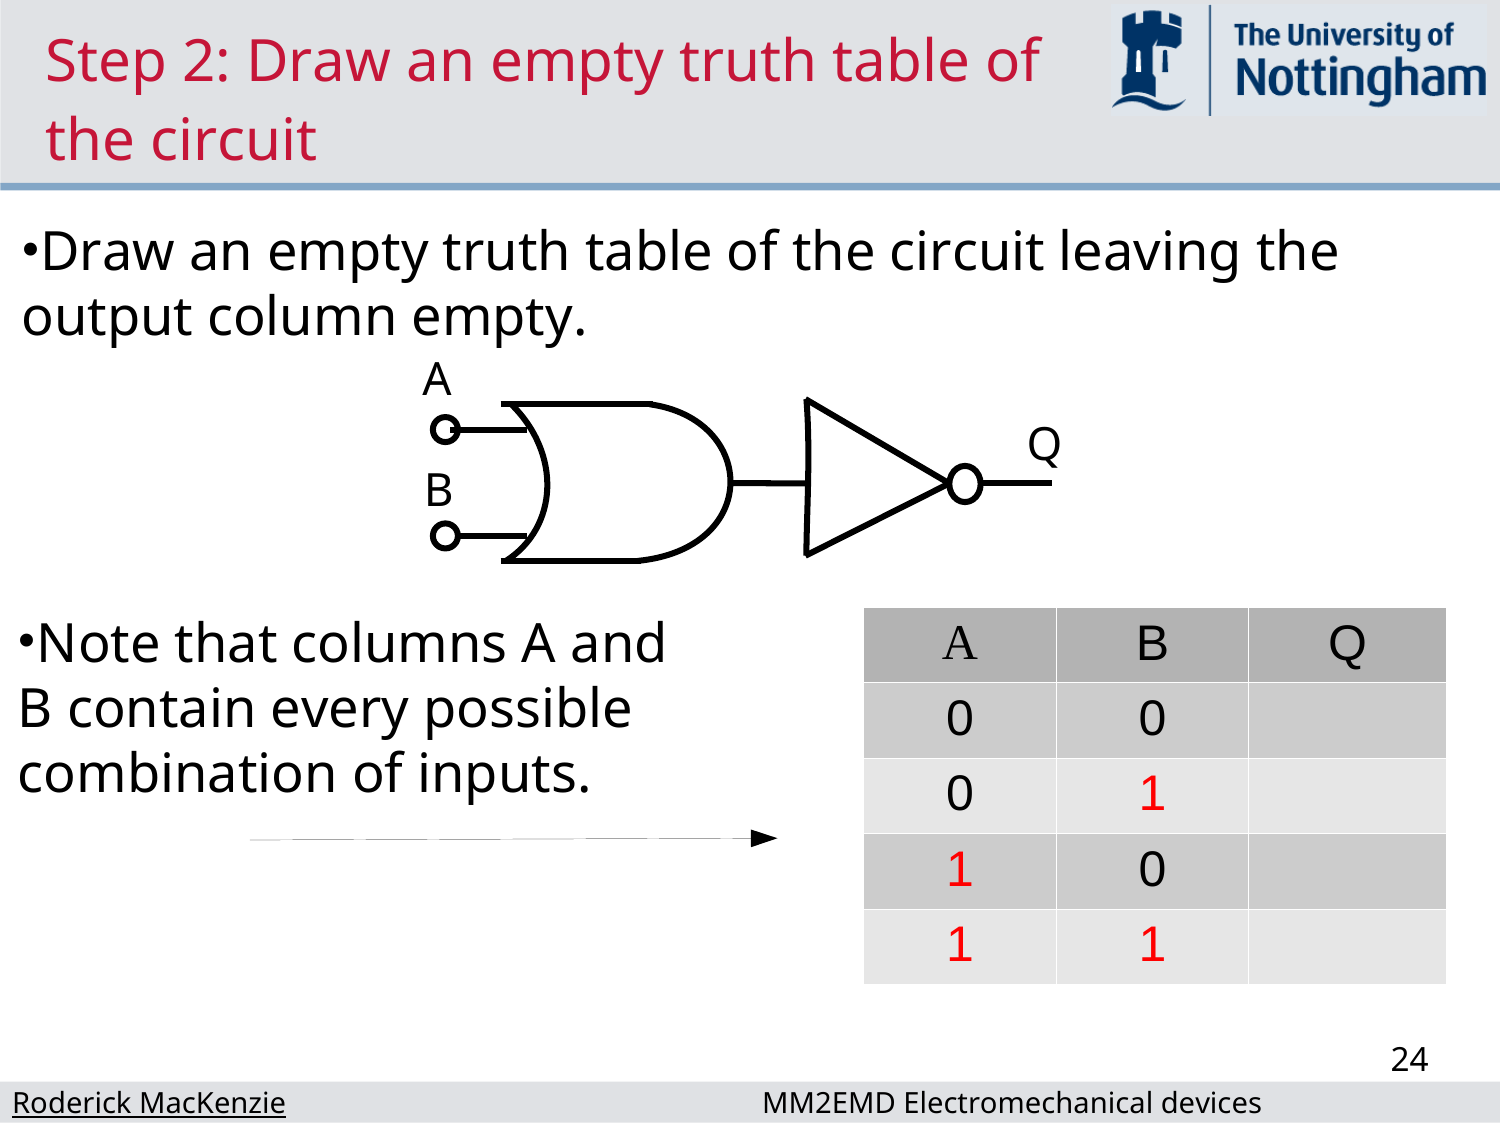

# Step 2: Draw an empty truth table of the circuit
Draw an empty truth table of the circuit leaving the output column empty.
A
Q
B
Note that columns A and B contain every possible combination of inputs.
| A | B | Q |
| --- | --- | --- |
| 0 | 0 | |
| 0 | 1 | |
| 1 | 0 | |
| 1 | 1 | |